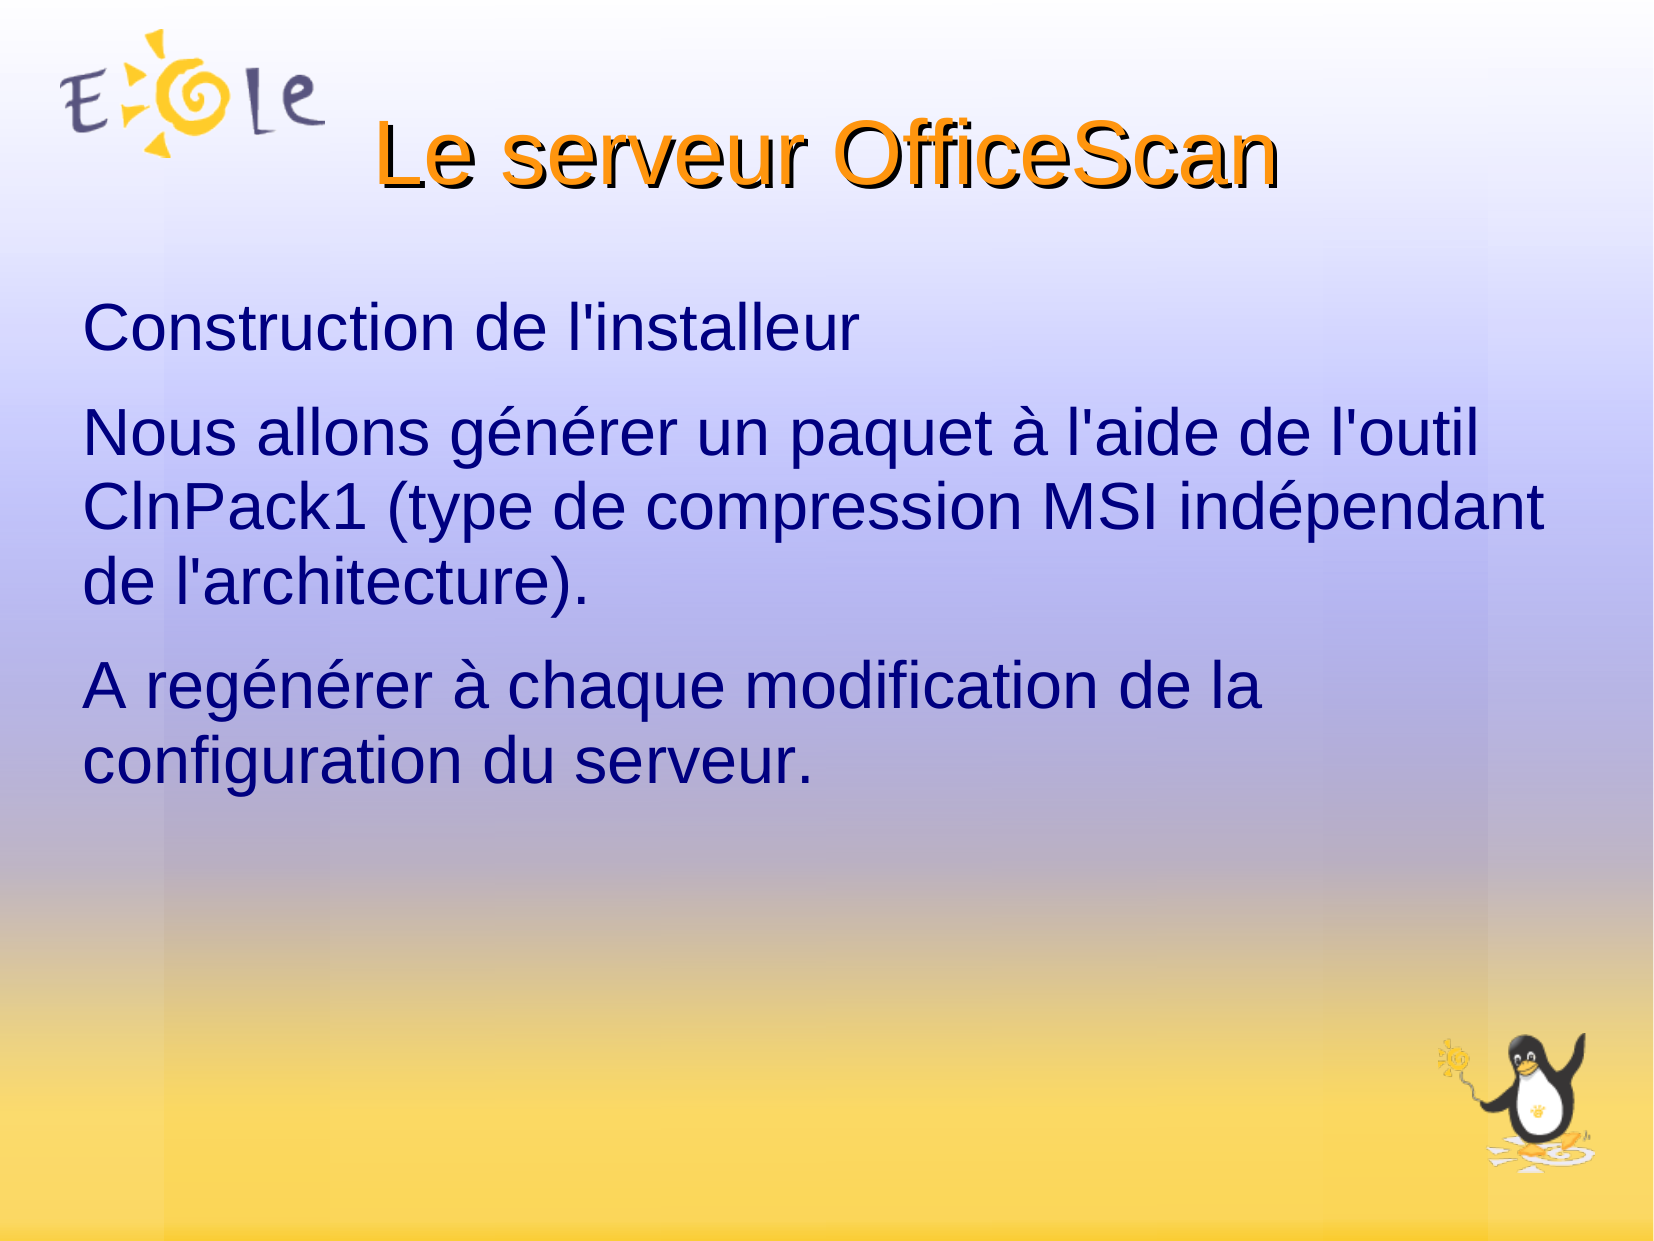

# Le serveur OfficeScan
Construction de l'installeur
Nous allons générer un paquet à l'aide de l'outil ClnPack1 (type de compression MSI indépendant de l'architecture).
A regénérer à chaque modification de la configuration du serveur.